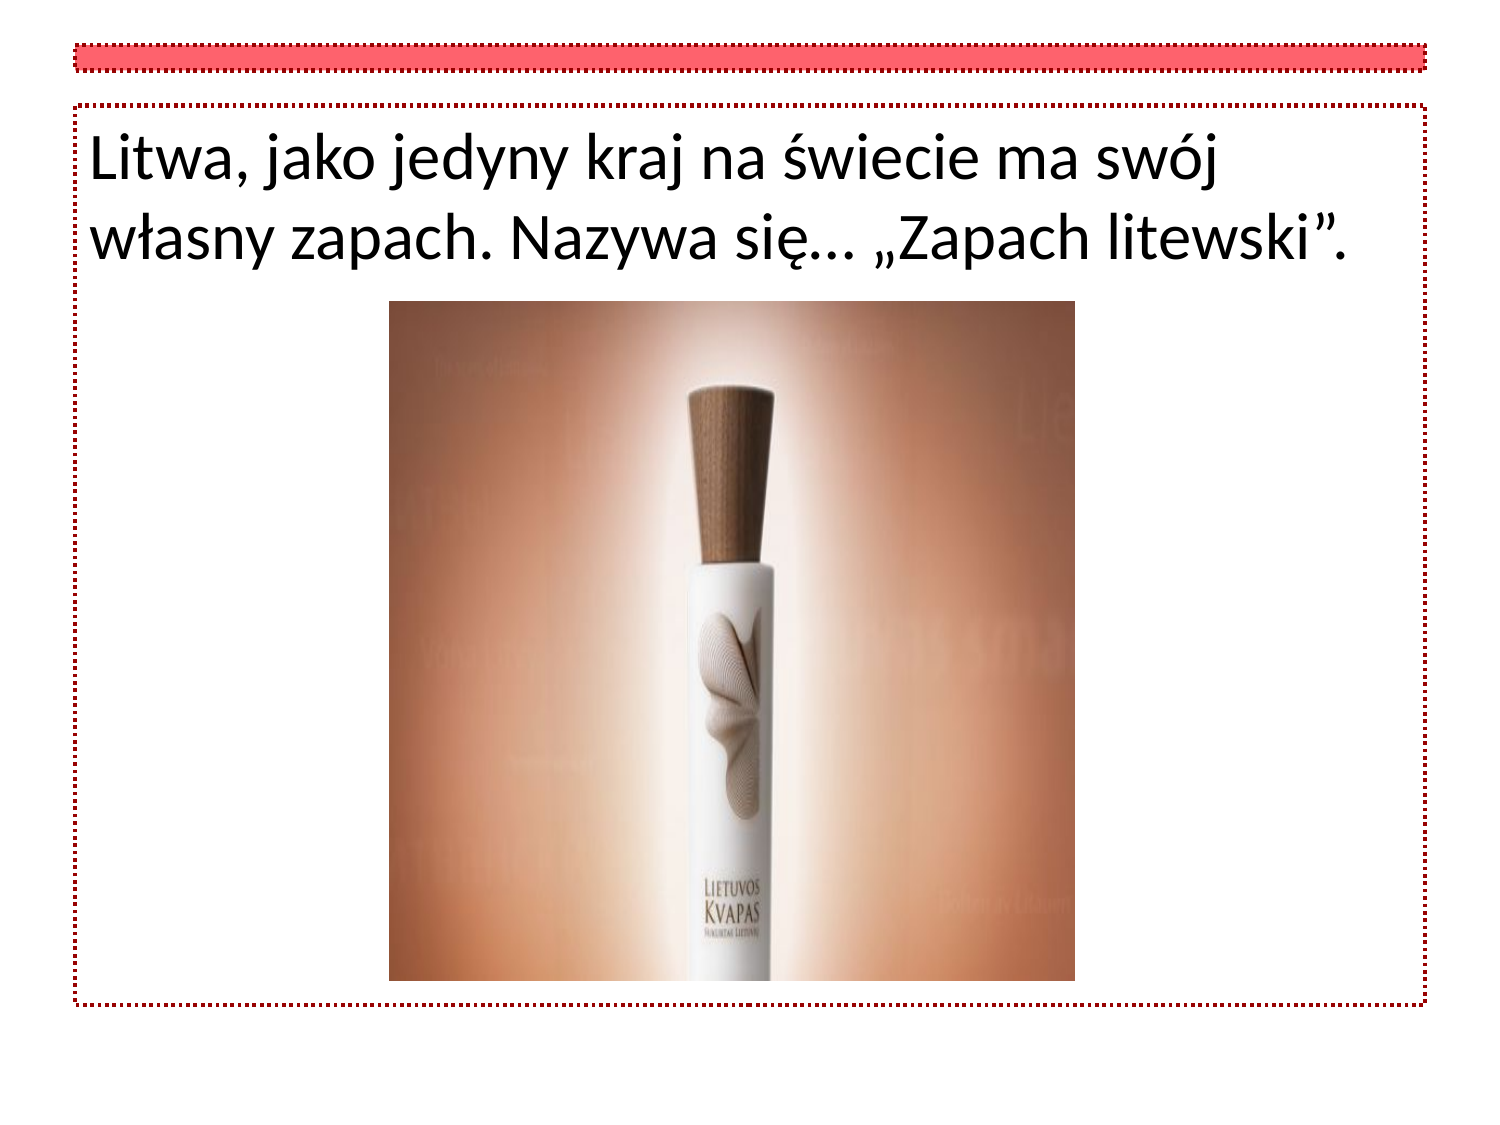

#
Litwa, jako jedyny kraj na świecie ma swój własny zapach. Nazywa się… „Zapach litewski”.